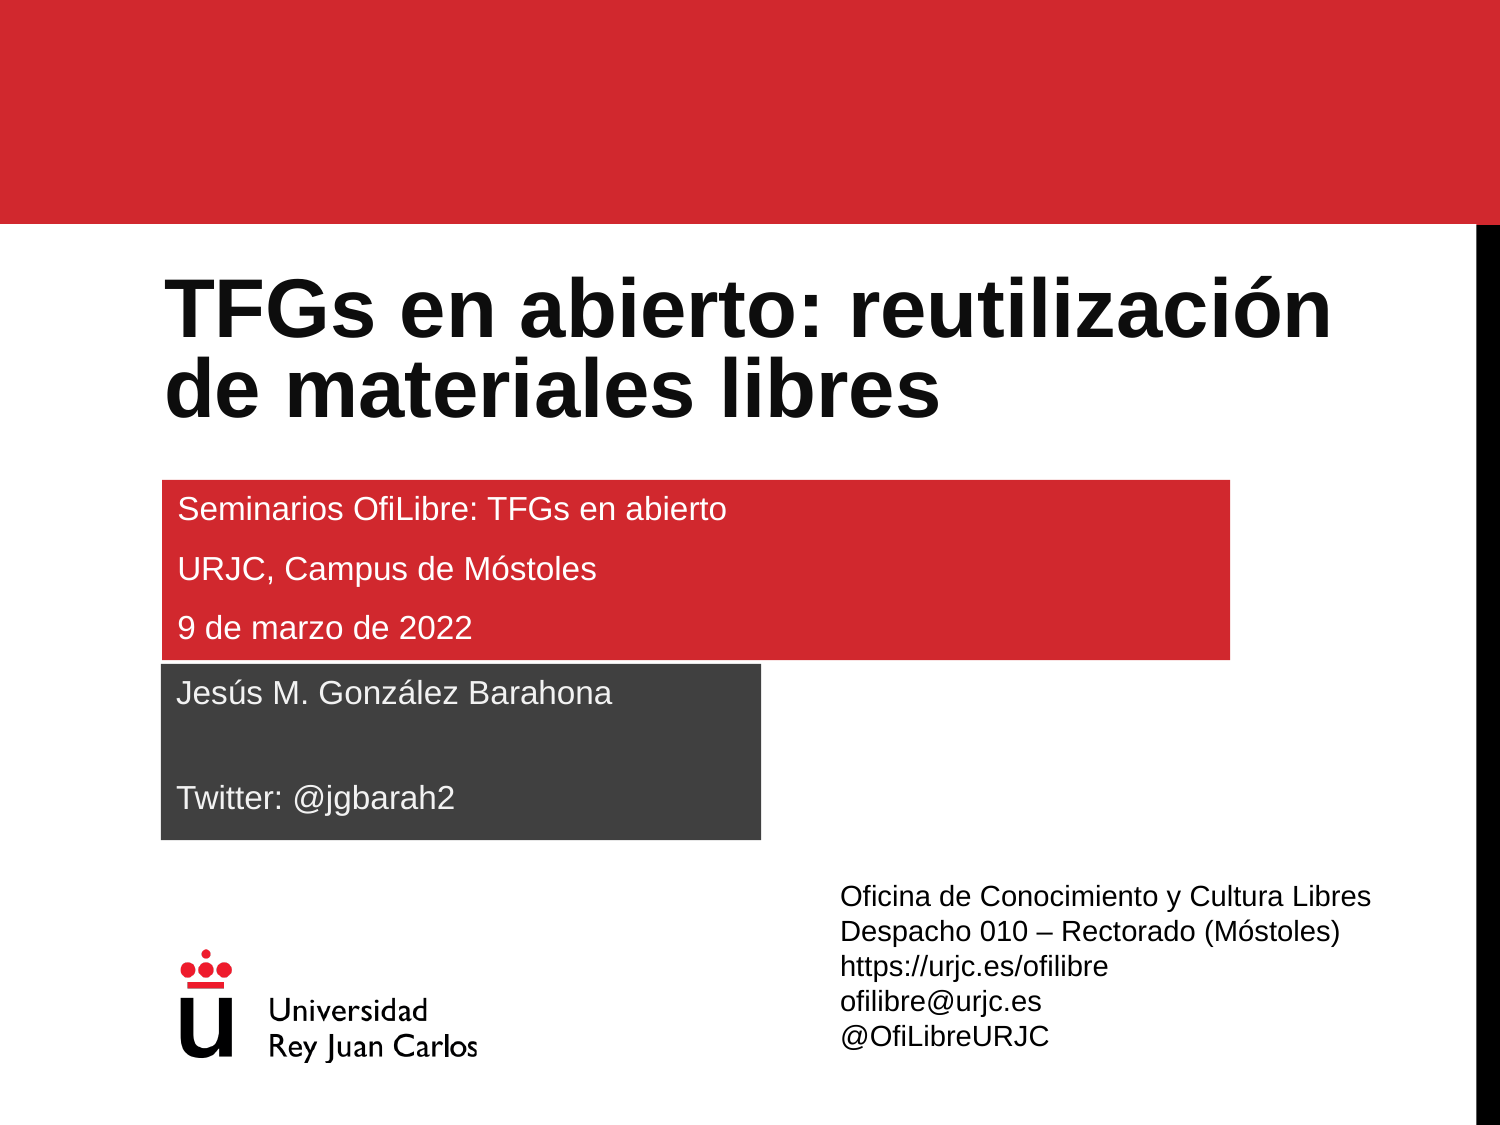

TFGs en abierto: reutilización de materiales libres
Seminarios OfiLibre: TFGs en abierto
URJC, Campus de Móstoles
9 de marzo de 2022
Jesús M. González Barahona
Twitter: @jgbarah2
Oficina de Conocimiento y Cultura Libres
Despacho 010 – Rectorado (Móstoles)
https://urjc.es/ofilibre
ofilibre@urjc.es
@OfiLibreURJC